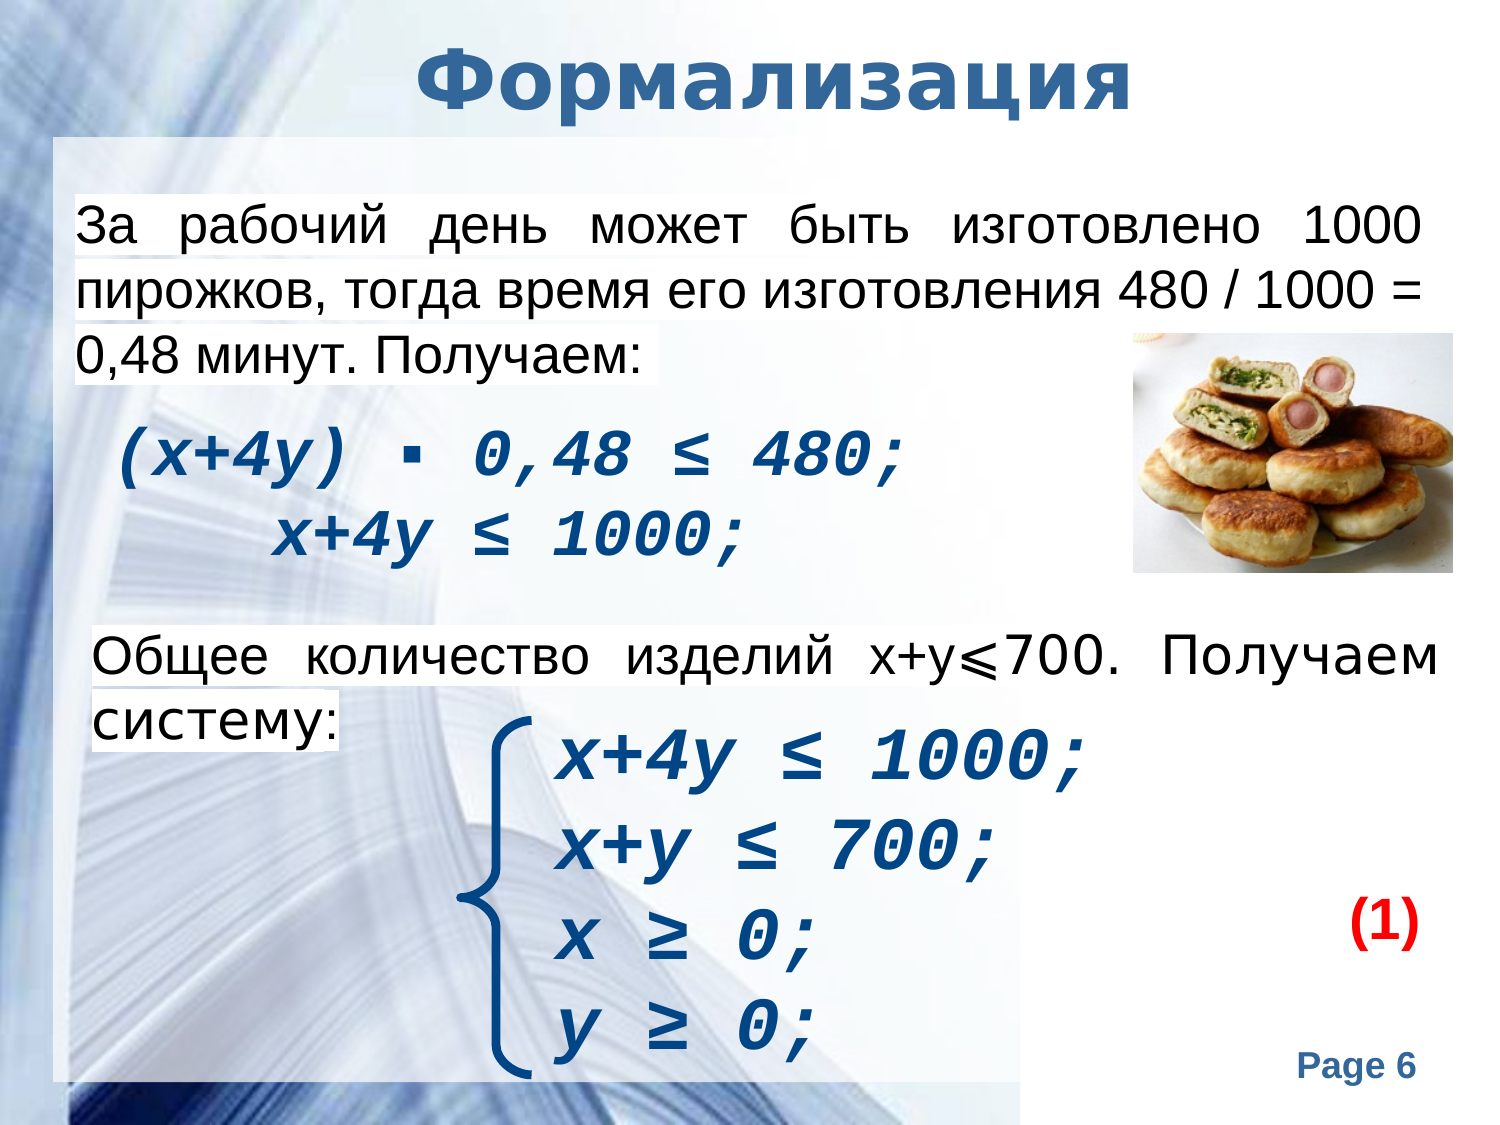

Формализация
# За рабочий день может быть изготовлено 1000 пирожков, тогда время его изготовления 480 / 1000 = 0,48 минут. Получаем:
(x+4y) ▪ 0,48 ≤ 480;
x+4y ≤ 1000;
Общее количество изделий x+y⩽700. Получаем систему:
x+4y ≤ 1000;
x+y ≤ 700;
x ≥ 0;
y ≥ 0;
(1)